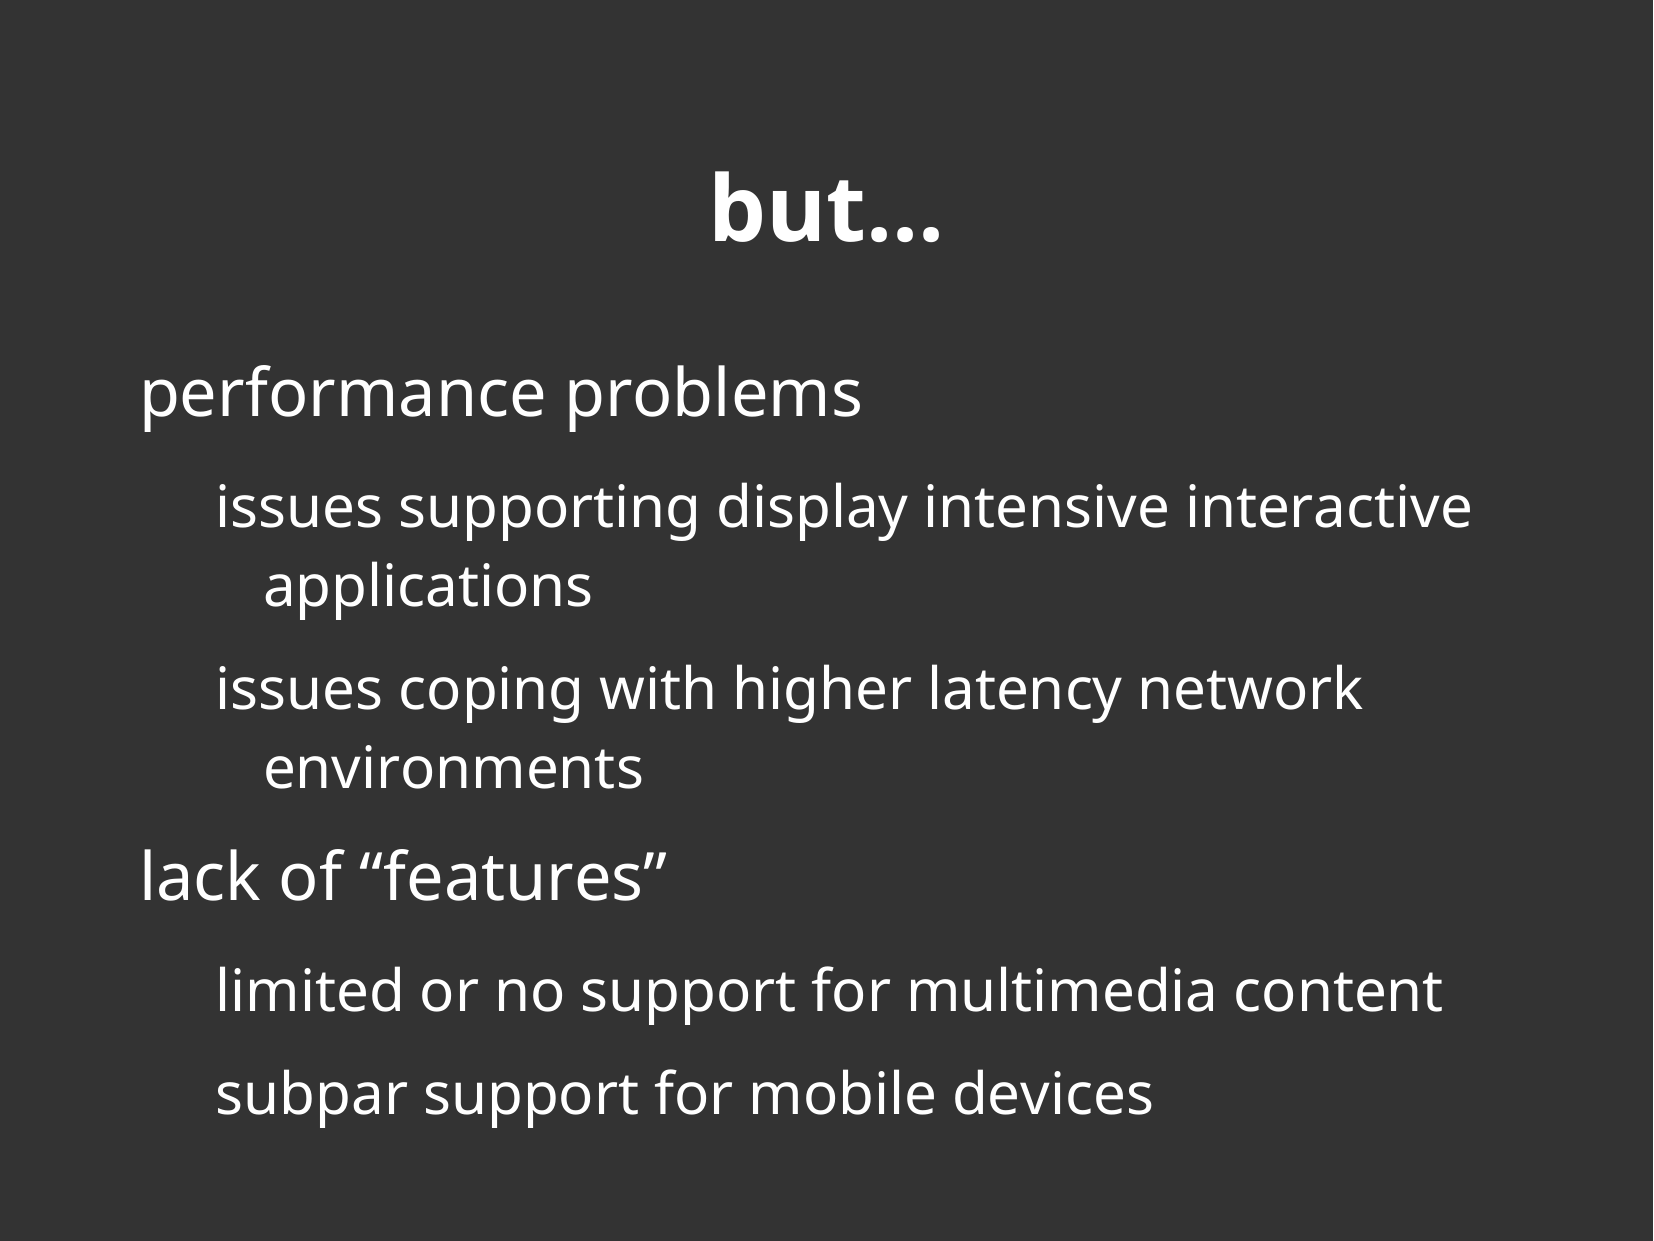

# but...
performance problems
issues supporting display intensive interactive applications
issues coping with higher latency network environments
lack of “features”
limited or no support for multimedia content
subpar support for mobile devices